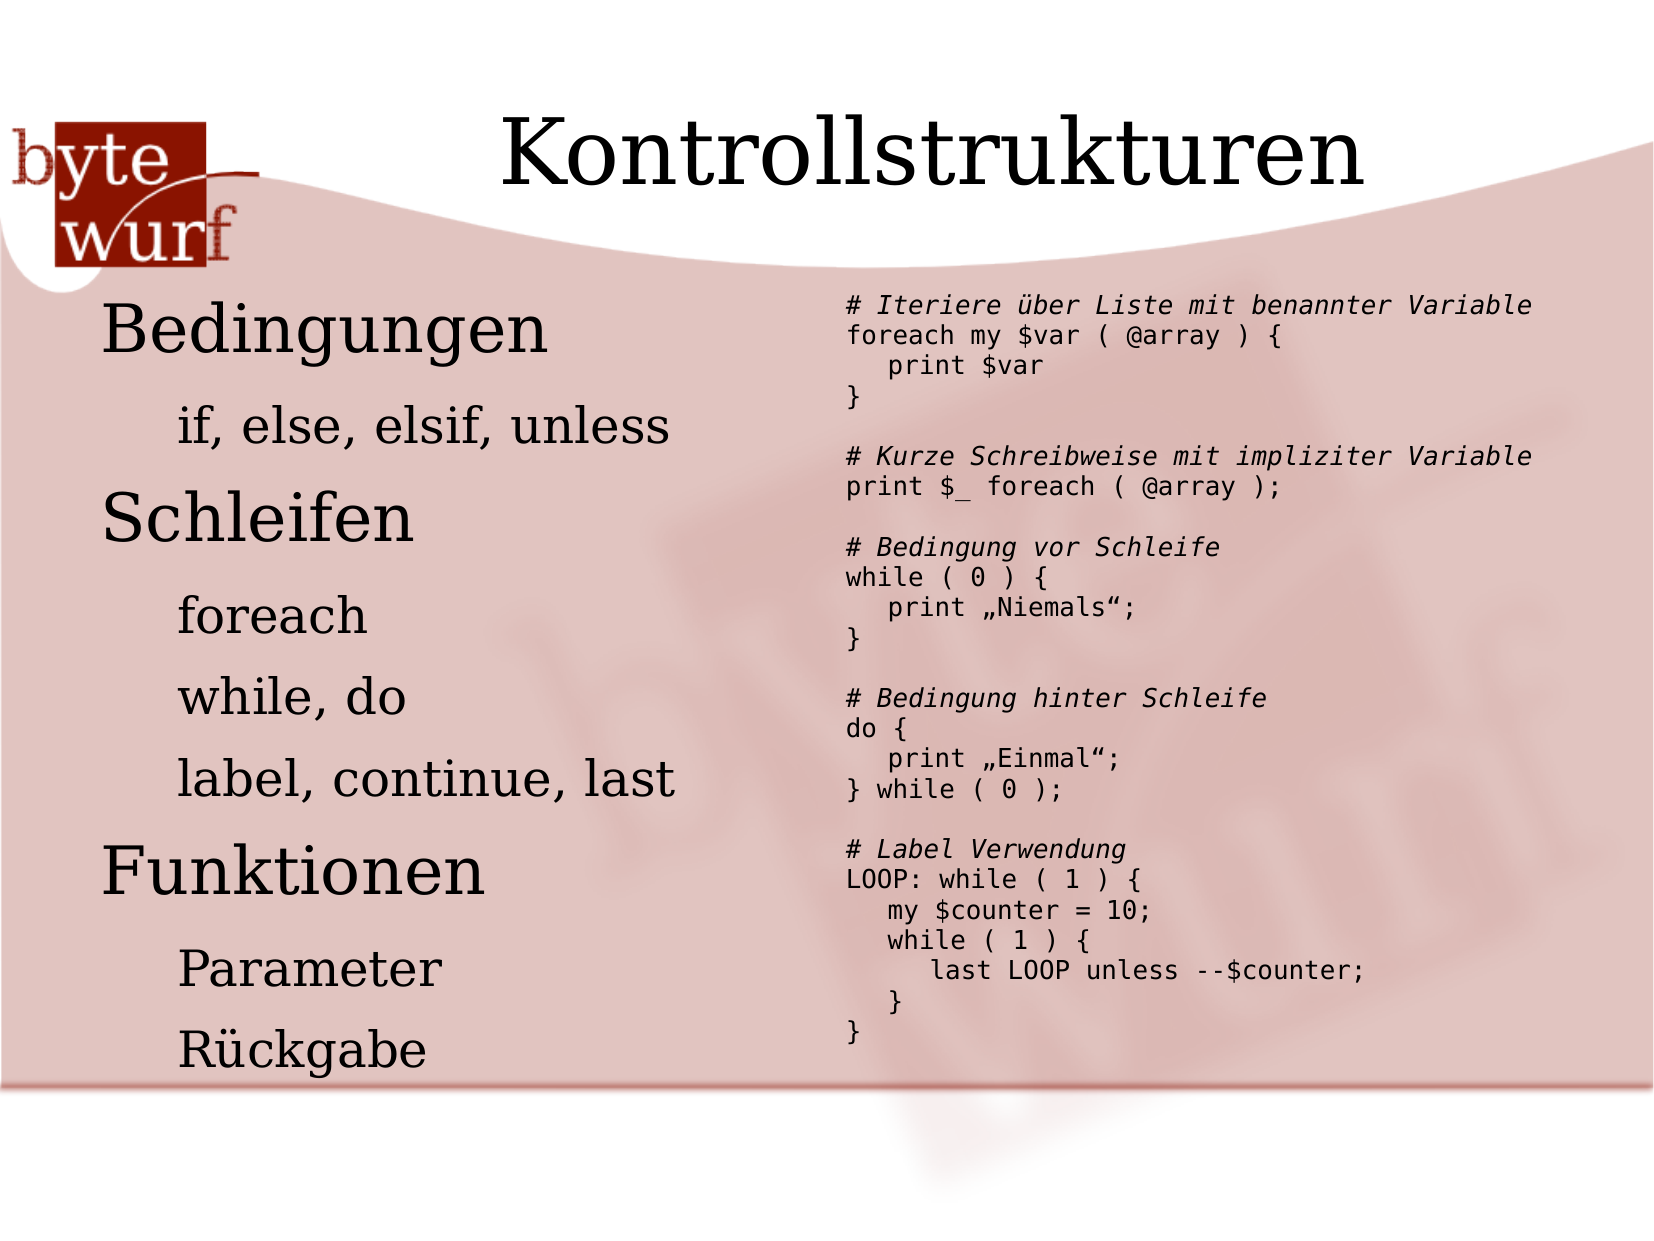

# Kontrollstrukturen
Bedingungen
if, else, elsif, unless
Schleifen
foreach
while, do
label, continue, last
Funktionen
Parameter
Rückgabe